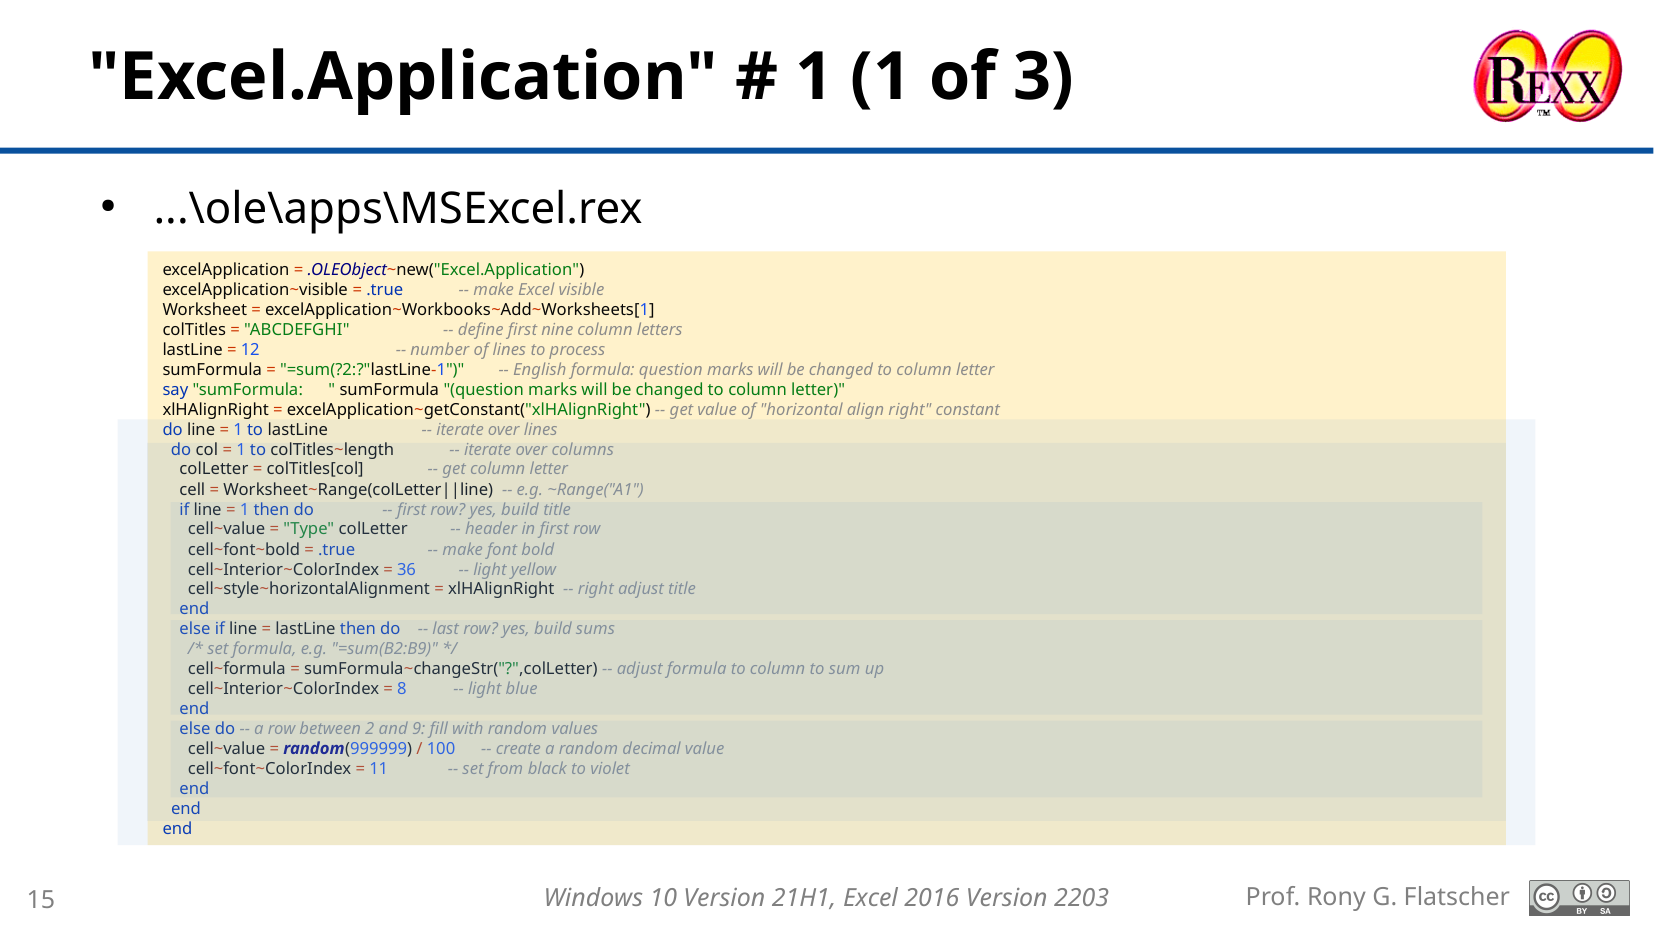

# "Excel.Application" # 1 (1 of 3)
...\ole\apps\MSExcel.rex
excelApplication = .OLEObject~new("Excel.Application")
excelApplication~visible = .true -- make Excel visible
Worksheet = excelApplication~Workbooks~Add~Worksheets[1]
colTitles = "ABCDEFGHI" -- define first nine column letters
lastLine = 12 -- number of lines to process
sumFormula = "=sum(?2:?"lastLine-1")" -- English formula: question marks will be changed to column letter
say "sumFormula: " sumFormula "(question marks will be changed to column letter)"
xlHAlignRight = excelApplication~getConstant("xlHAlignRight") -- get value of "horizontal align right" constant
do line = 1 to lastLine -- iterate over lines
 do col = 1 to colTitles~length -- iterate over columns
 colLetter = colTitles[col] -- get column letter
 cell = Worksheet~Range(colLetter||line) -- e.g. ~Range("A1")
 if line = 1 then do -- first row? yes, build title
 cell~value = "Type" colLetter -- header in first row
 cell~font~bold = .true -- make font bold
 cell~Interior~ColorIndex = 36 -- light yellow
 cell~style~horizontalAlignment = xlHAlignRight -- right adjust title
 end
 else if line = lastLine then do -- last row? yes, build sums
 /* set formula, e.g. "=sum(B2:B9)" */
 cell~formula = sumFormula~changeStr("?",colLetter) -- adjust formula to column to sum up
 cell~Interior~ColorIndex = 8 -- light blue
 end
 else do -- a row between 2 and 9: fill with random values
 cell~value = random(999999) / 100 -- create a random decimal value
 cell~font~ColorIndex = 11 -- set from black to violet
 end
 end
end
Windows 10 Version 21H1, Excel 2016 Version 2203